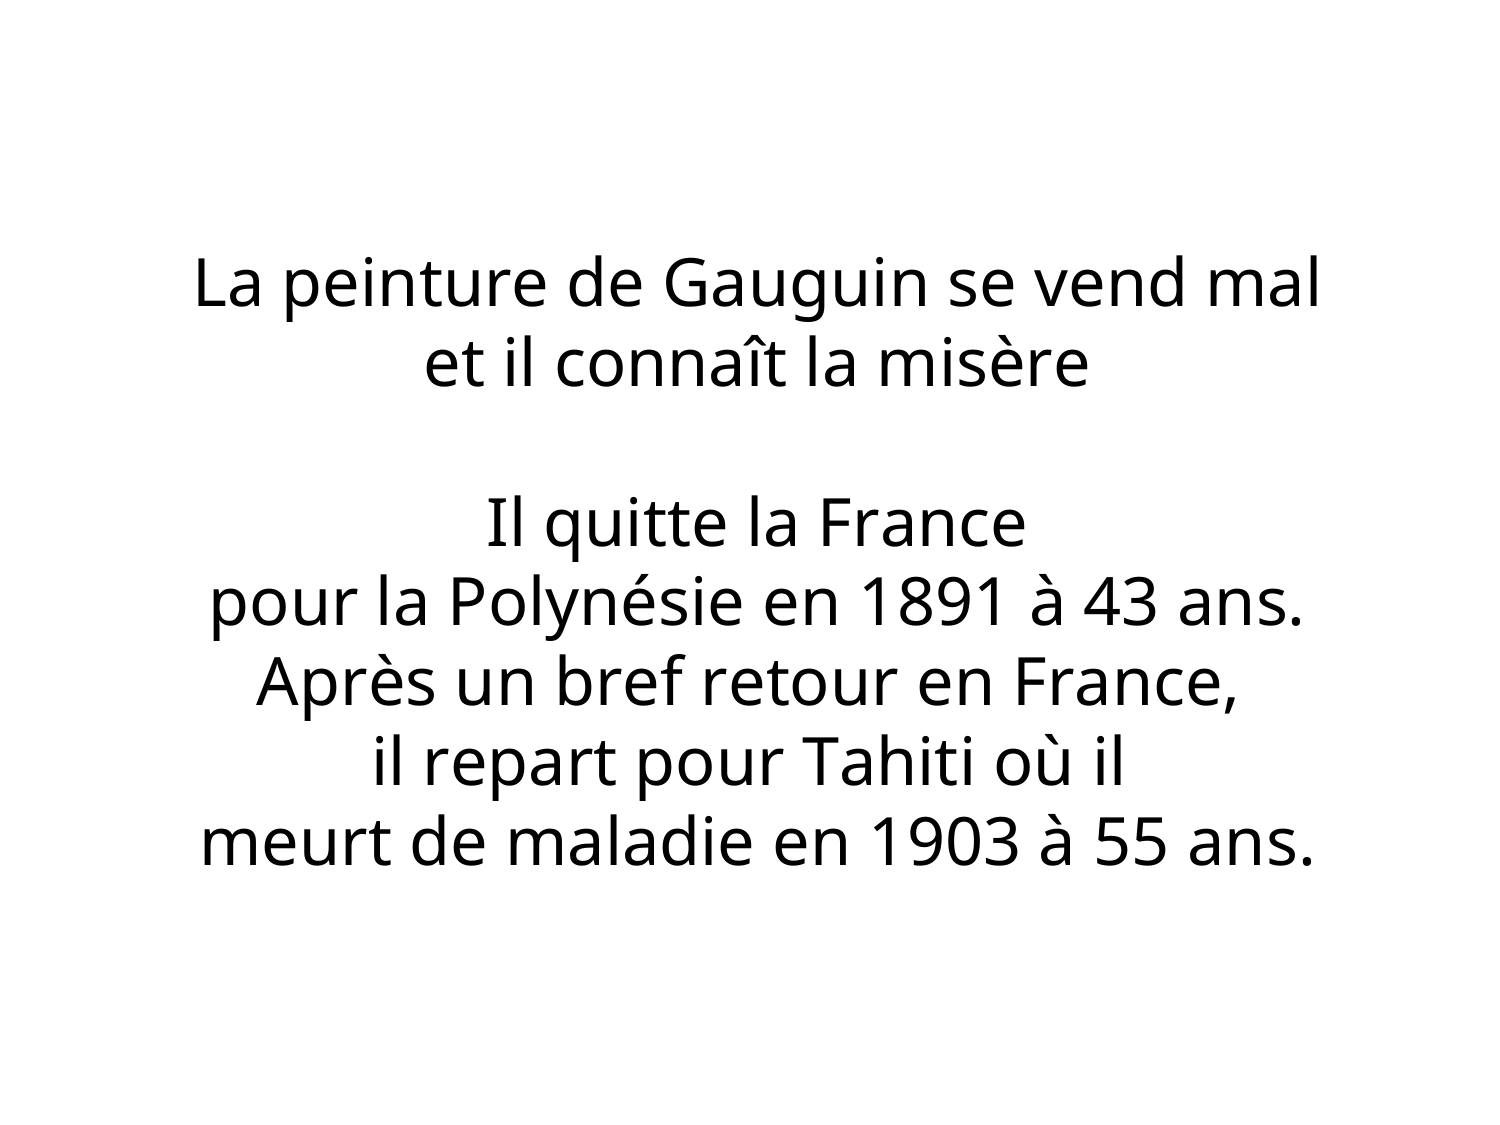

La peinture de Gauguin se vend mal
et il connaît la misère
Il quitte la France
 pour la Polynésie en 1891 à 43 ans.
Après un bref retour en France,
il repart pour Tahiti où il
meurt de maladie en 1903 à 55 ans.